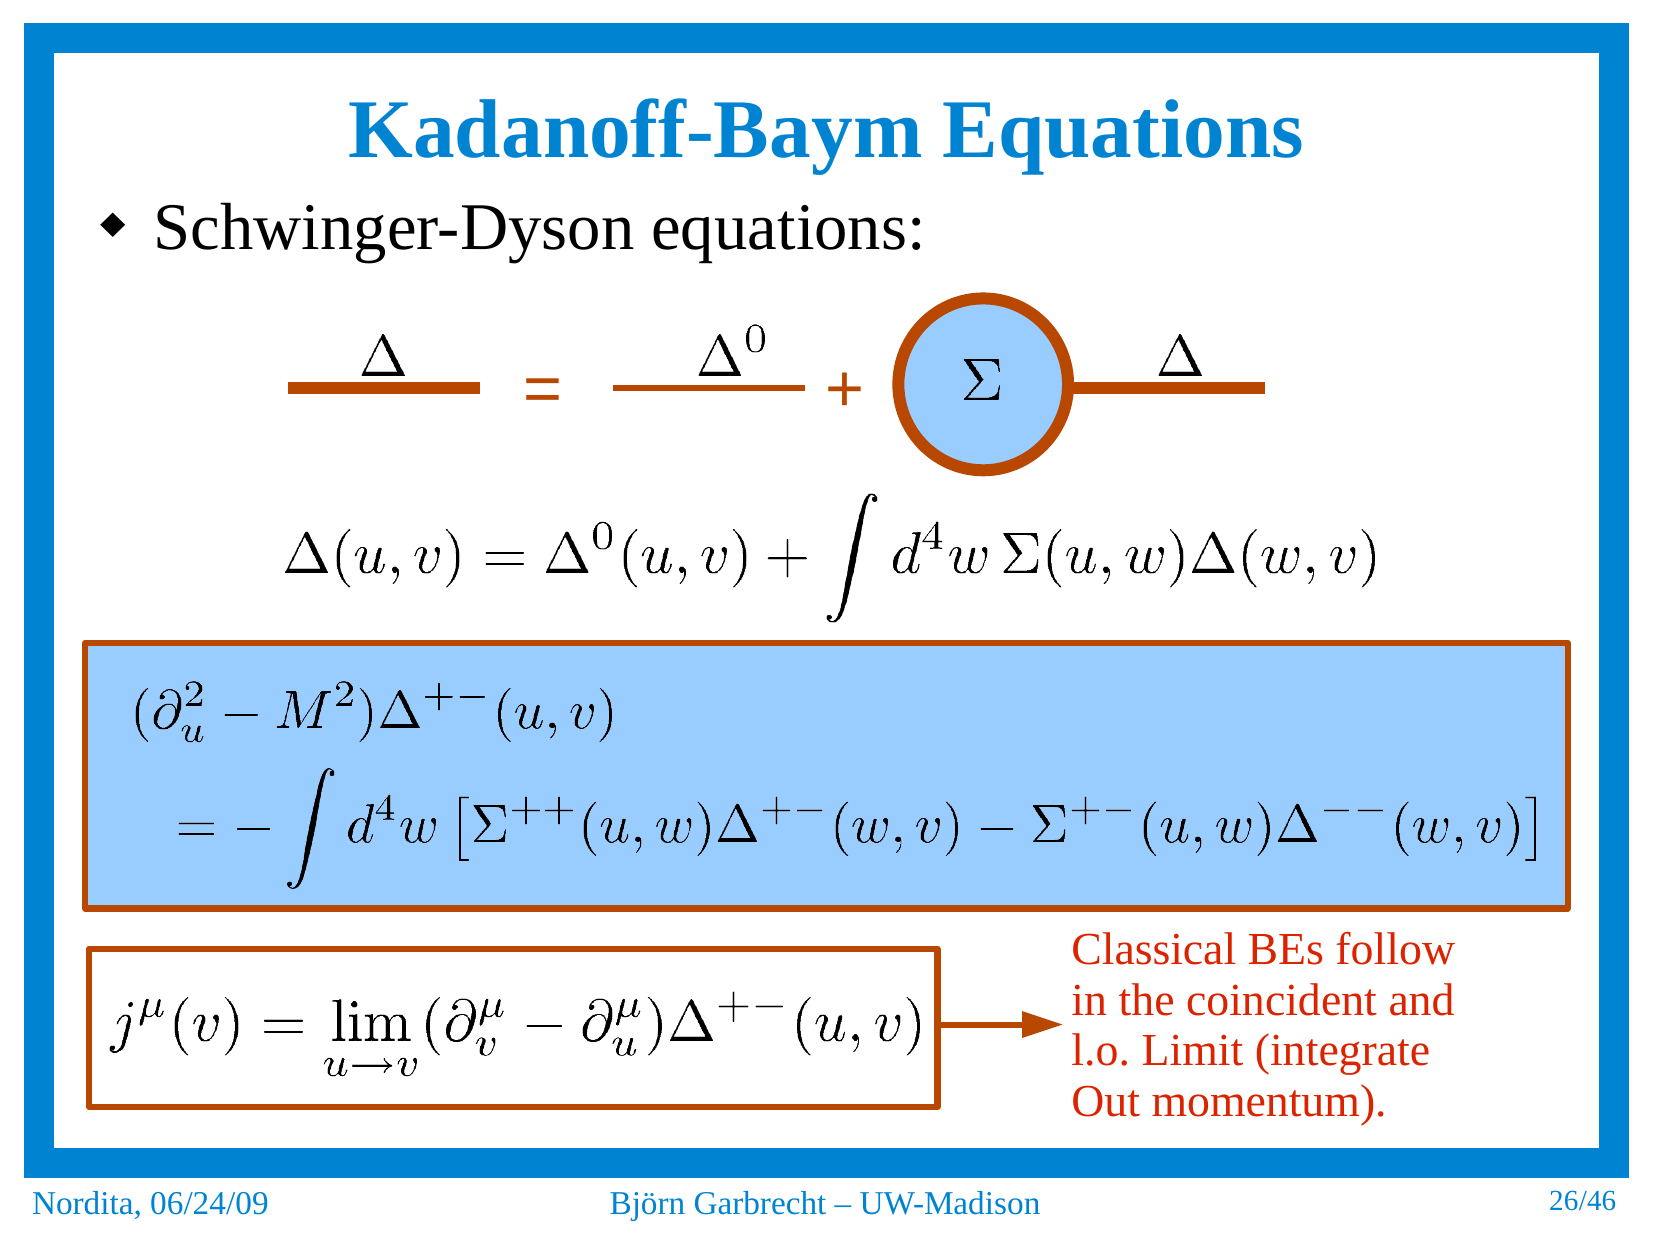

# Kadanoff-Baym Equations
Schwinger-Dyson equations:
=
+
Classical BEs follow
in the coincident and
l.o. Limit (integrate
Out momentum).
Björn Garbrecht – UW-Madison
26